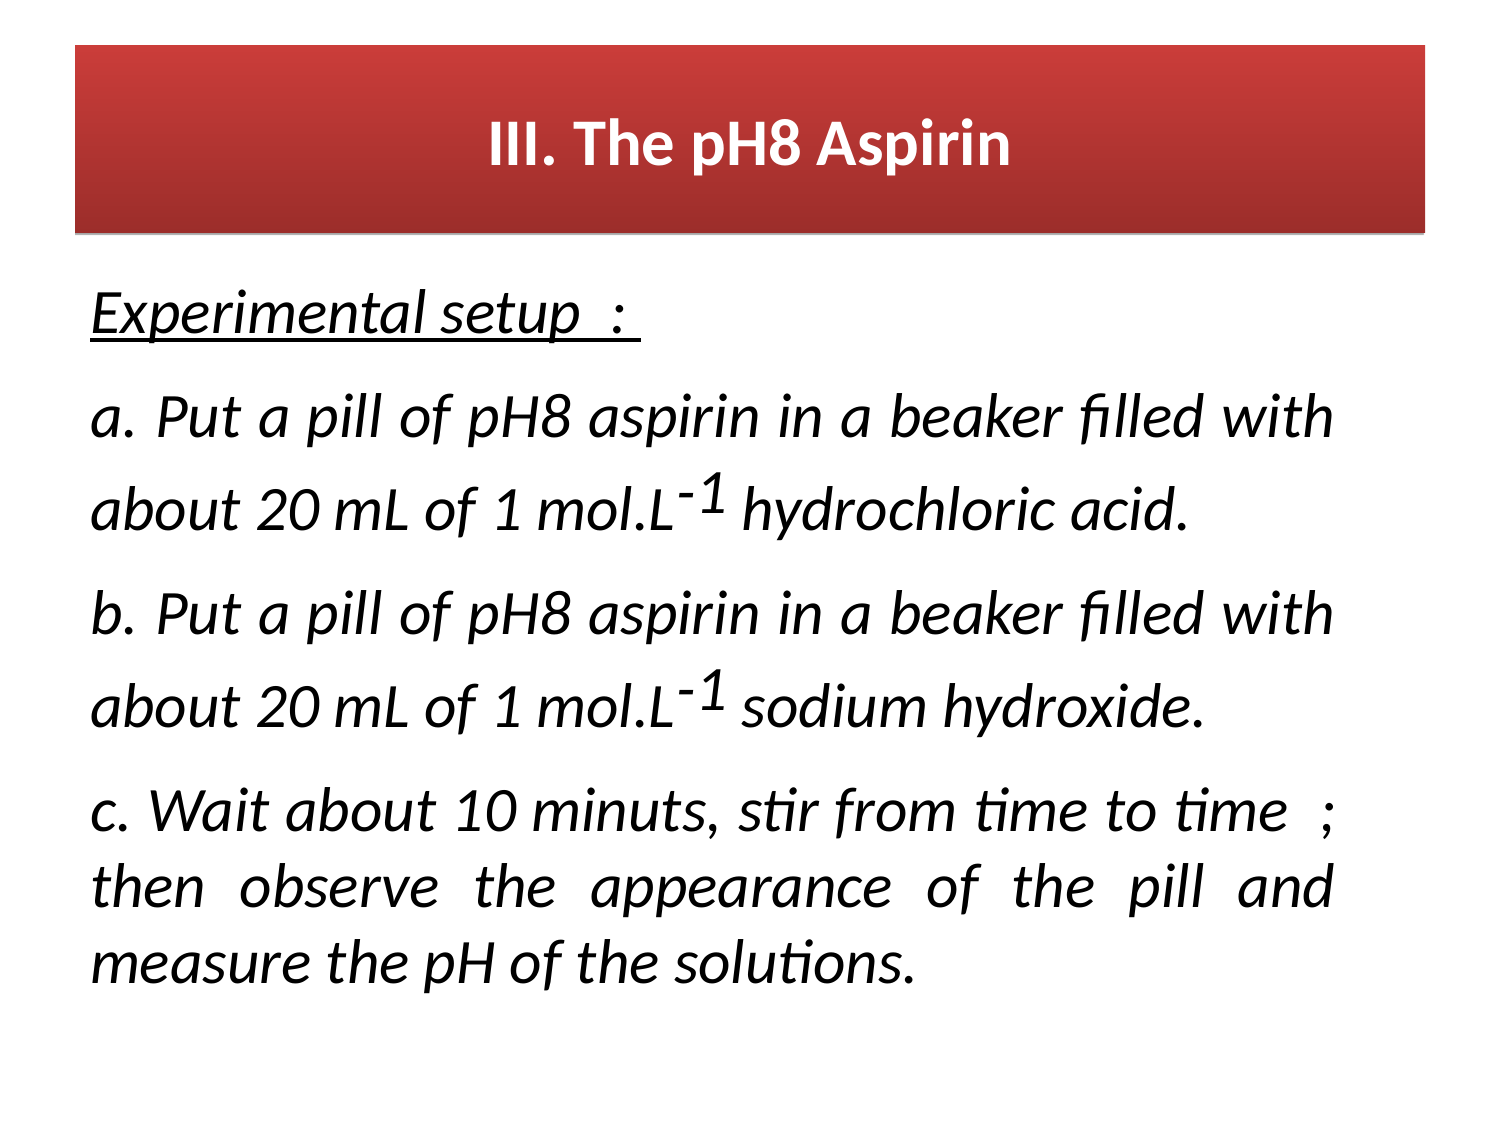

# III. The pH8 Aspirin
Experimental setup  :
a. Put a pill of pH8 aspirin in a beaker filled with about 20 mL of 1 mol.L-1 hydrochloric acid.
b. Put a pill of pH8 aspirin in a beaker filled with about 20 mL of 1 mol.L-1 sodium hydroxide.
c. Wait about 10 minuts, stir from time to time  ; then observe the appearance of the pill and measure the pH of the solutions.